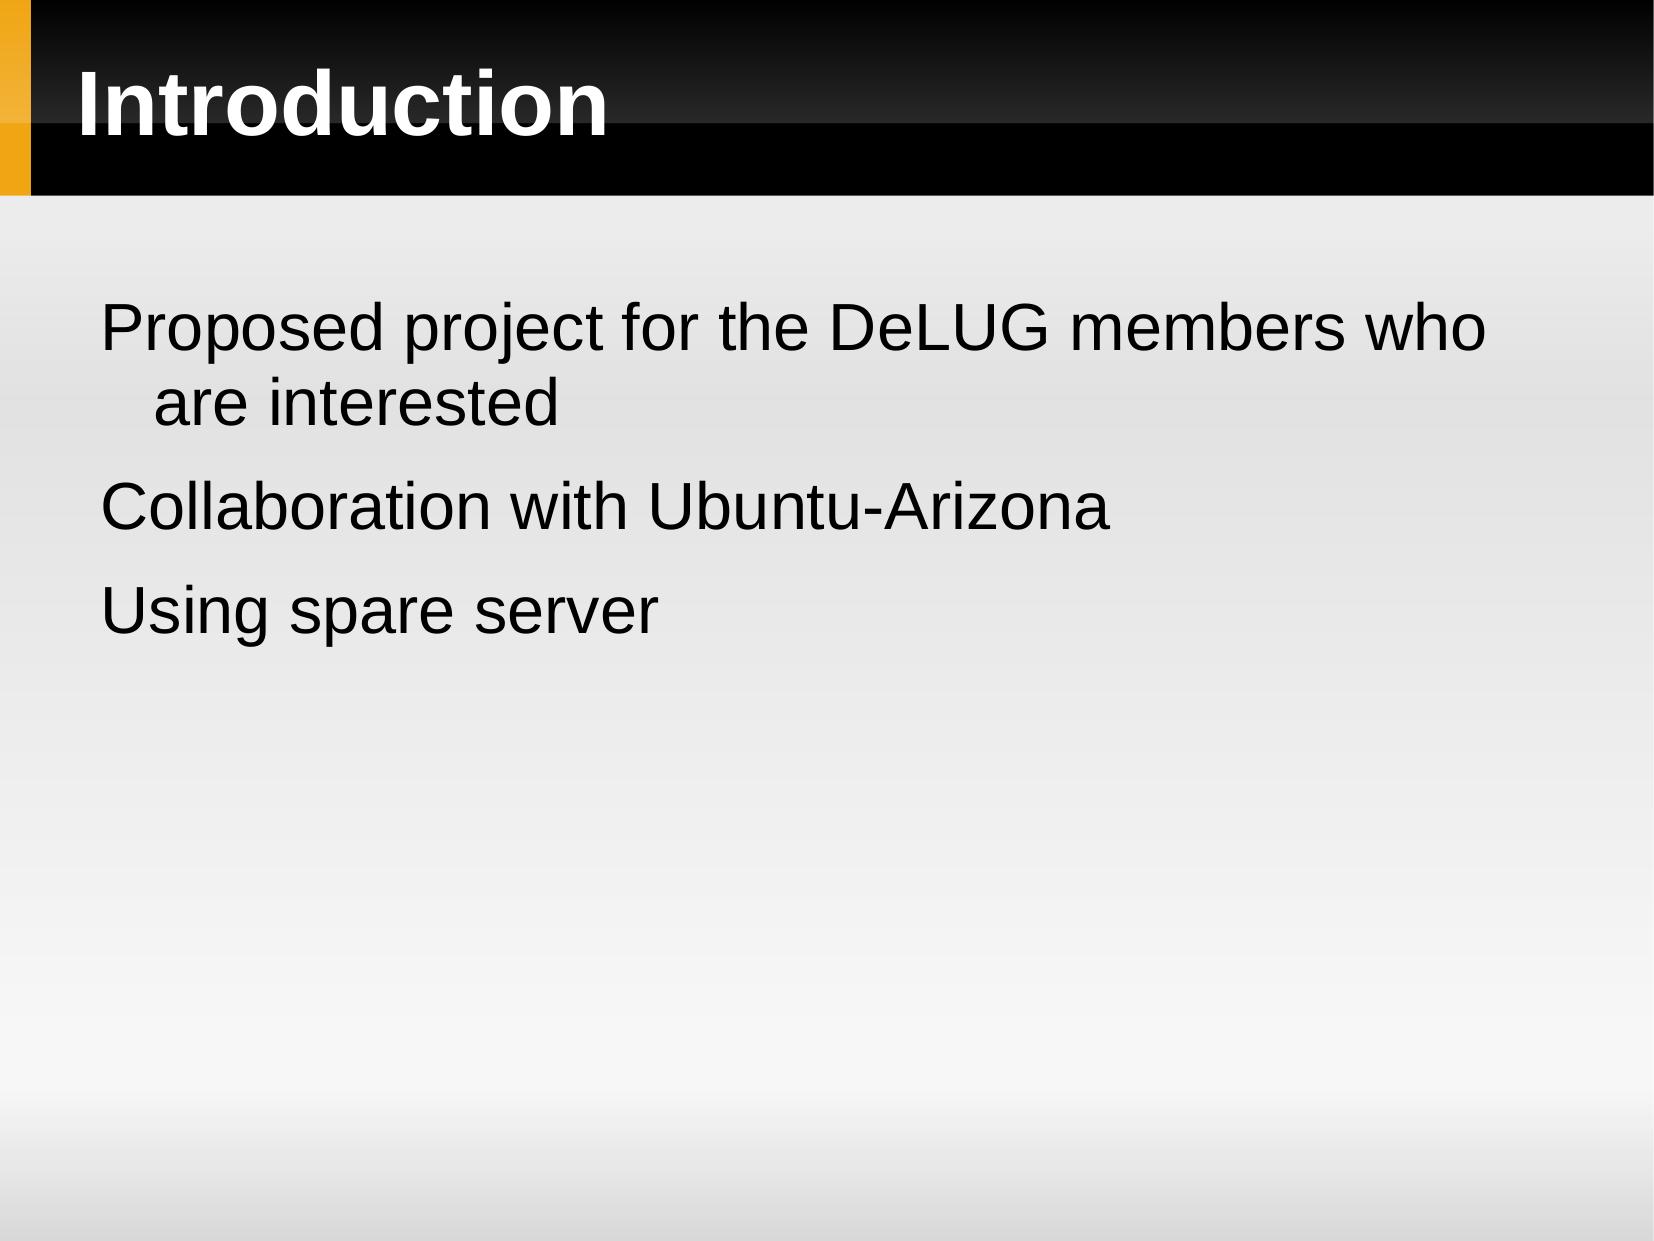

# Introduction
Proposed project for the DeLUG members who are interested
Collaboration with Ubuntu-Arizona
Using spare server